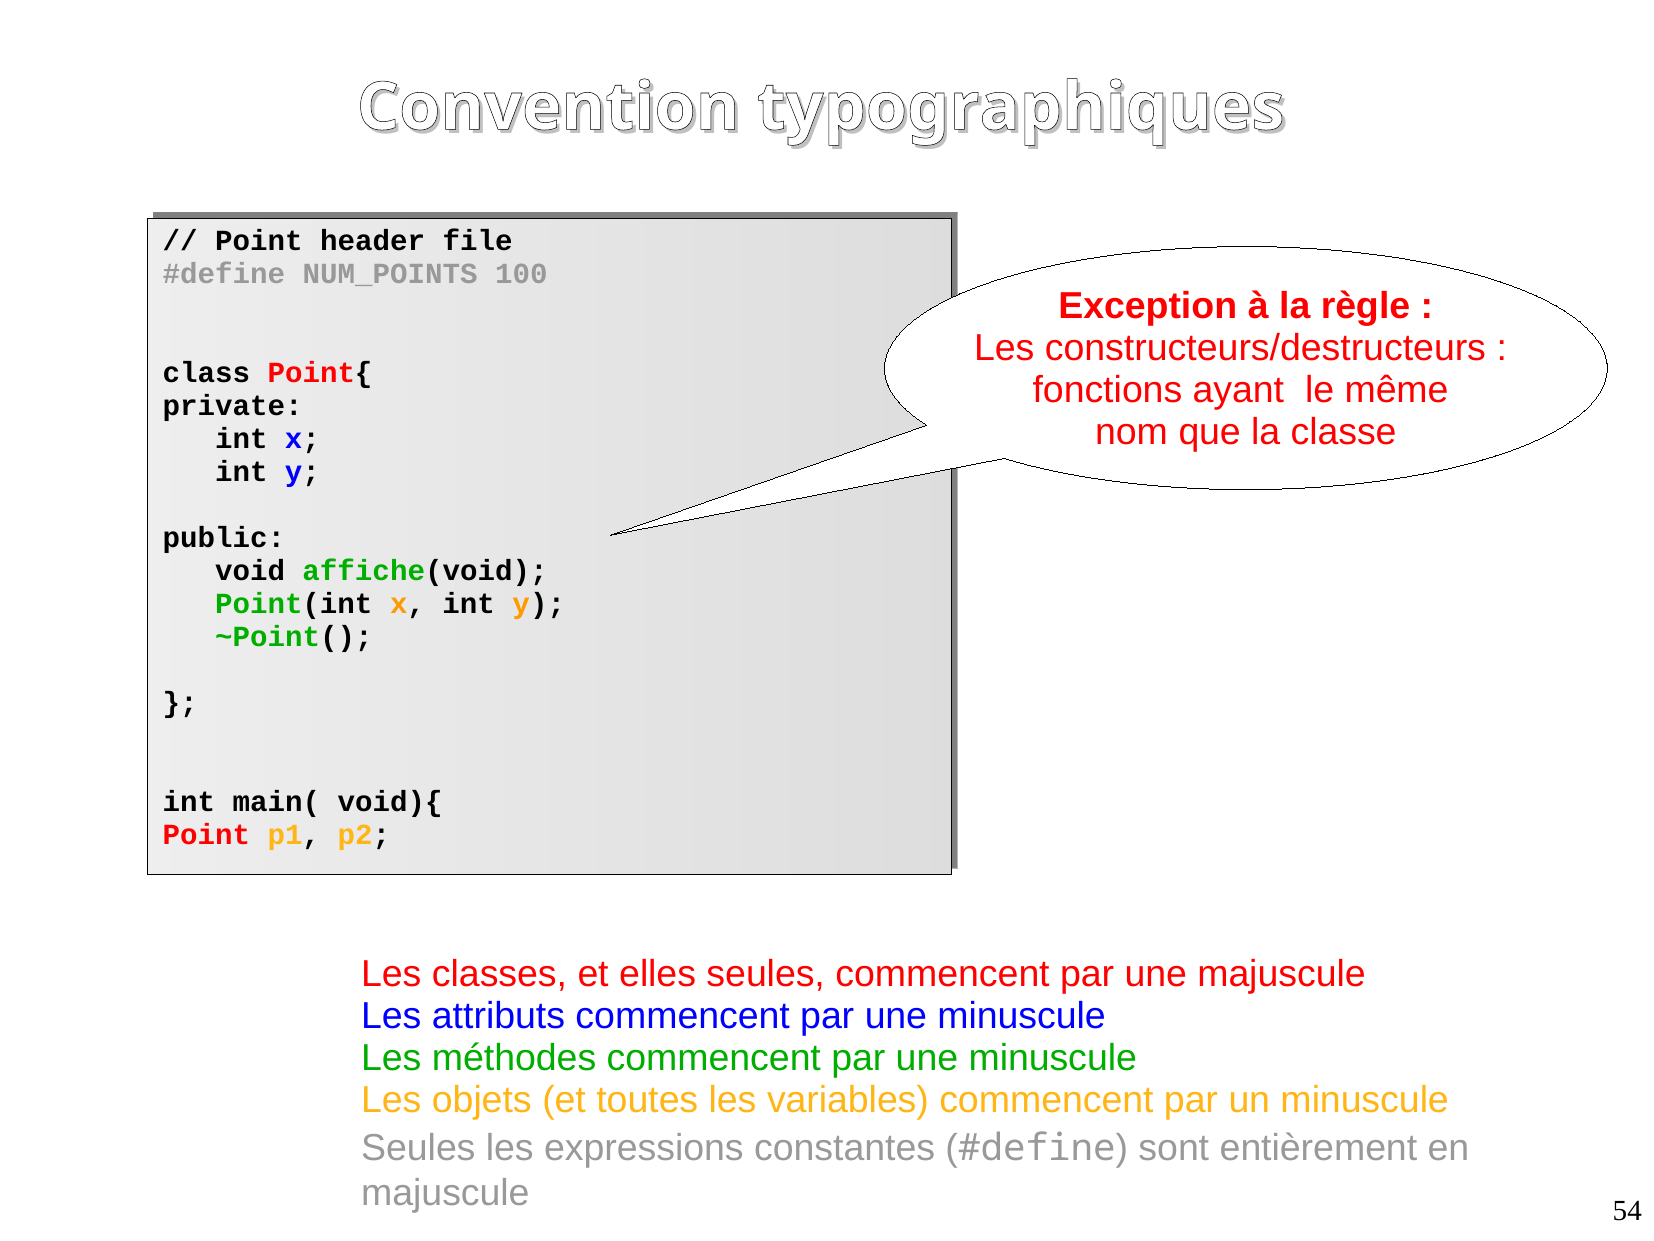

# Convention typographiques
// Point header file
#define NUM_POINTS 100
class Point{
private:
 int x;
 int y;
public:
 void affiche(void);
 Point(int x, int y);
 ~Point();
};
int main( void){
Point p1, p2;
Exception à la règle :
Les constructeurs/destructeurs :
fonctions ayant le même
nom que la classe
Les classes, et elles seules, commencent par une majuscule
Les attributs commencent par une minuscule
Les méthodes commencent par une minuscule
Les objets (et toutes les variables) commencent par un minuscule
Seules les expressions constantes (#define) sont entièrement en majuscule